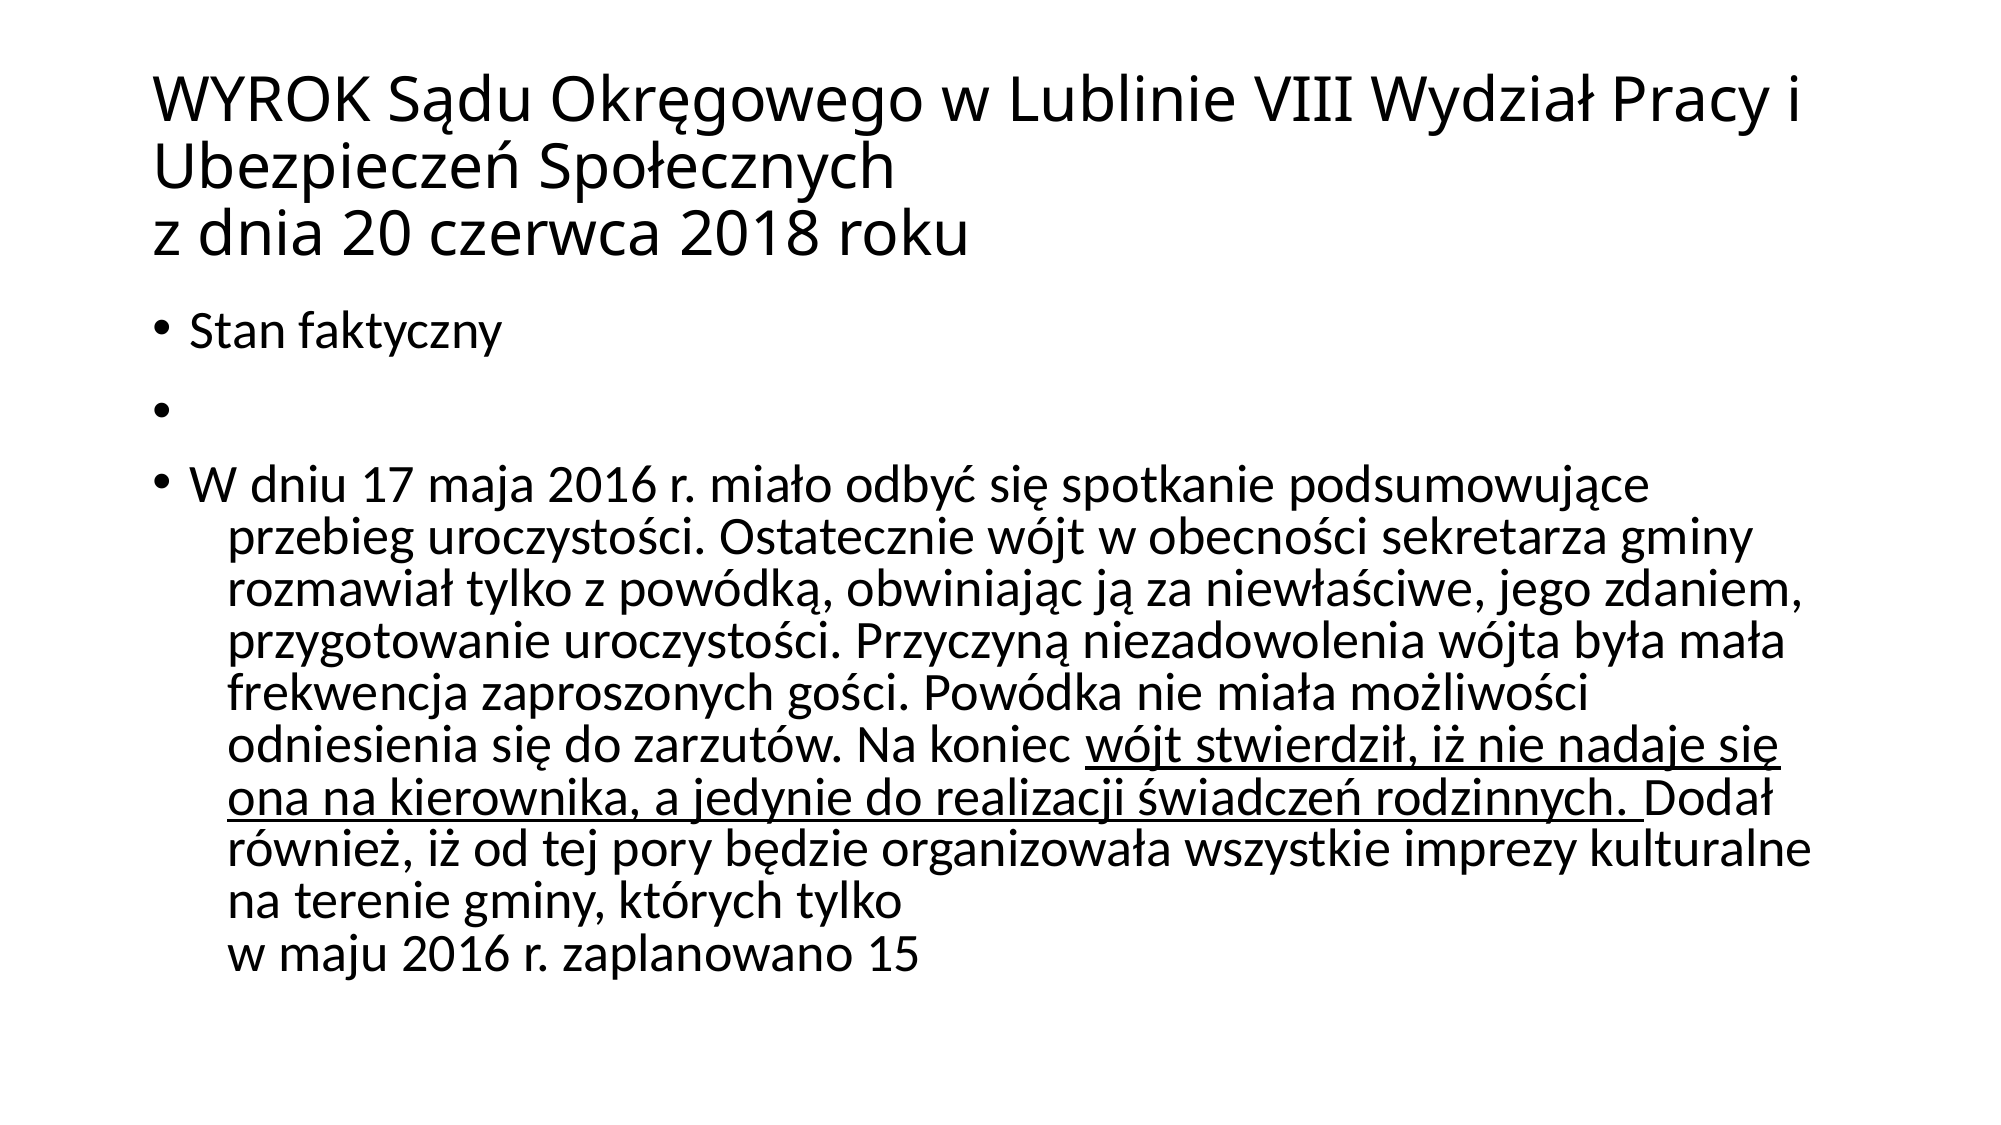

# WYROK Sądu Okręgowego w Lublinie VIII Wydział Pracy i Ubezpieczeń Społecznych z dnia 20 czerwca 2018 roku
Stan faktyczny
W dniu 17 maja 2016 r. miało odbyć się spotkanie podsumowujące przebieg uroczystości. Ostatecznie wójt w obecności sekretarza gminy rozmawiał tylko z powódką, obwiniając ją za niewłaściwe, jego zdaniem, przygotowanie uroczystości. Przyczyną niezadowolenia wójta była mała frekwencja zaproszonych gości. Powódka nie miała możliwości odniesienia się do zarzutów. Na koniec wójt stwierdził, iż nie nadaje się ona na kierownika, a jedynie do realizacji świadczeń rodzinnych. Dodał również, iż od tej pory będzie organizowała wszystkie imprezy kulturalne na terenie gminy, których tylko
w maju 2016 r. zaplanowano 15